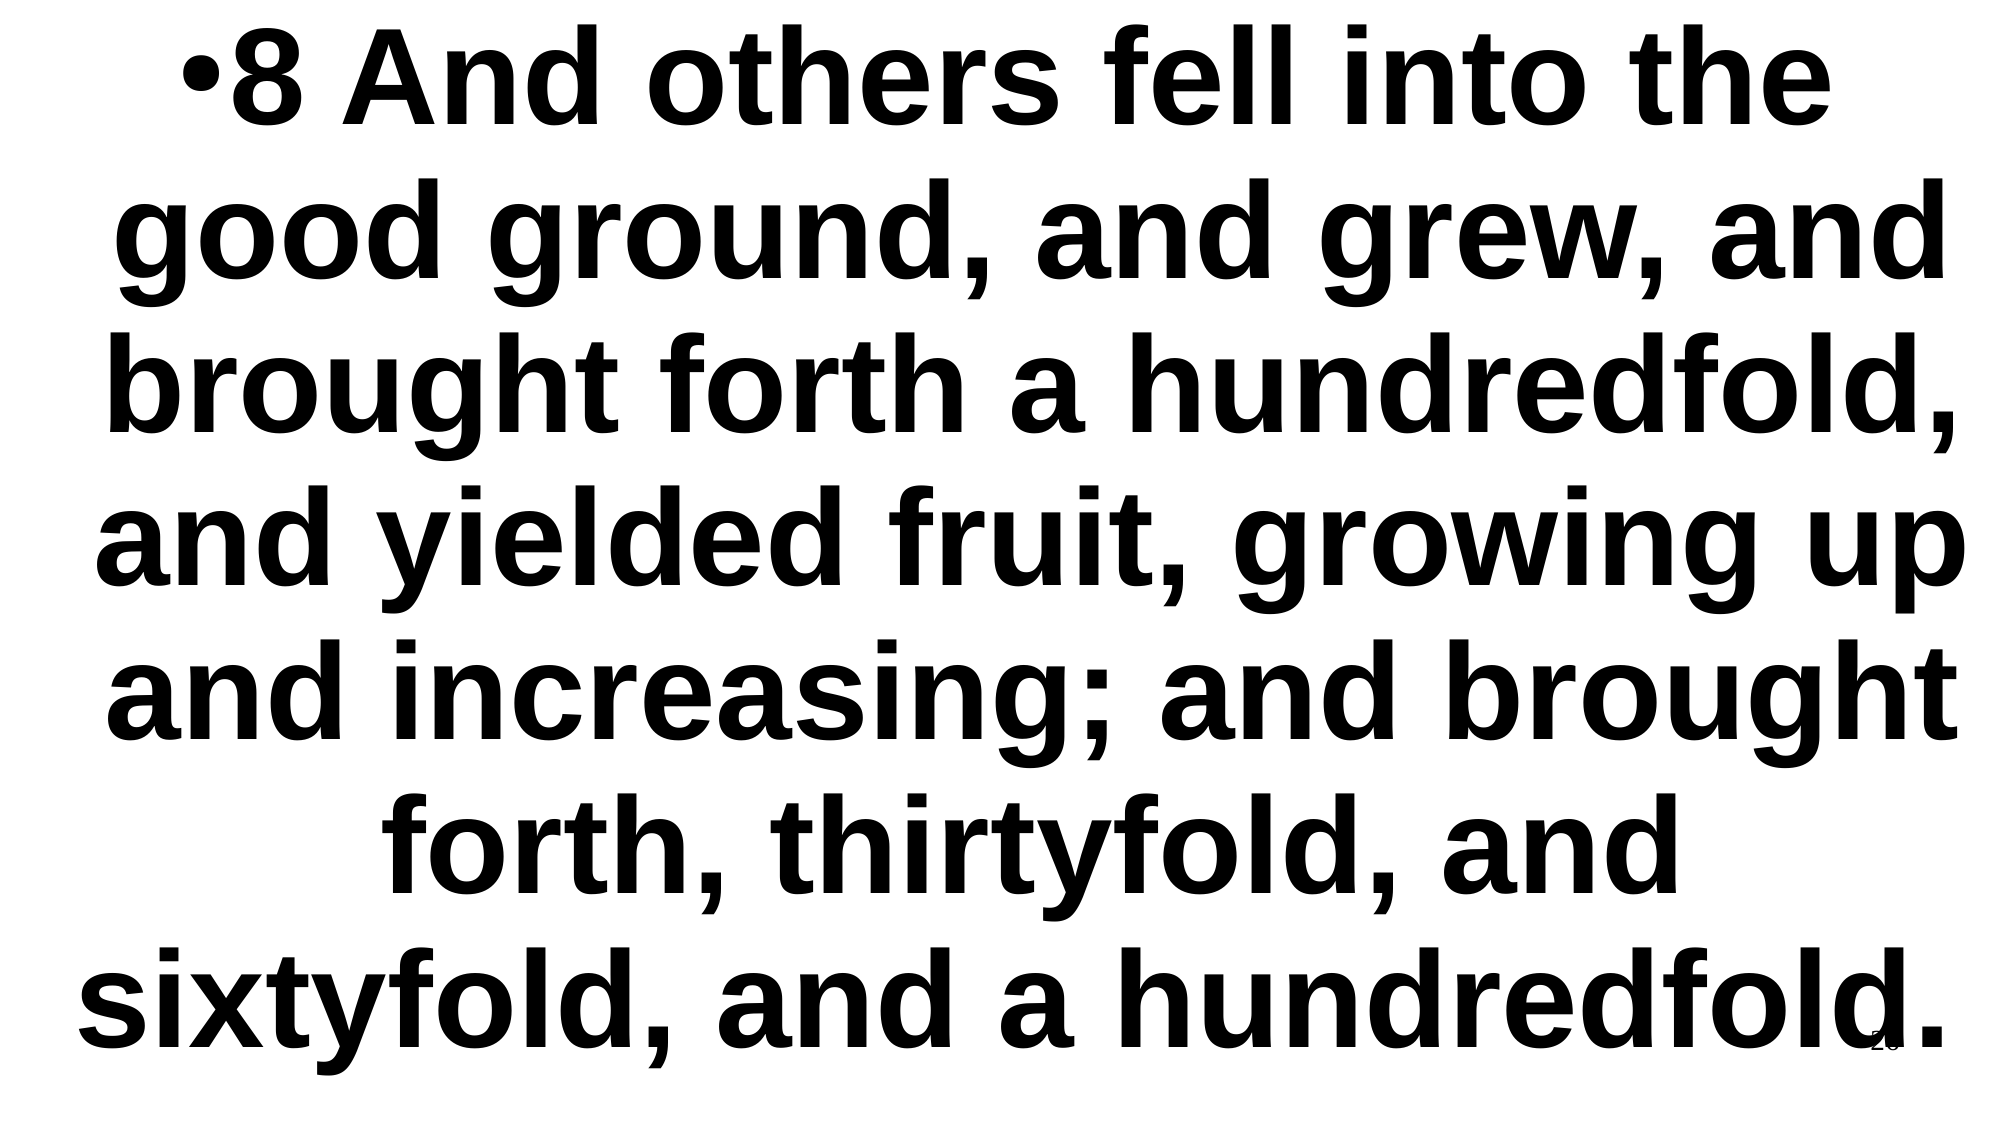

# 8 And others fell into the good ground, and grew, and brought forth a hundredfold, and yielded fruit, growing up and increasing; and brought forth, thirtyfold, and sixtyfold, and a hundredfold.
26